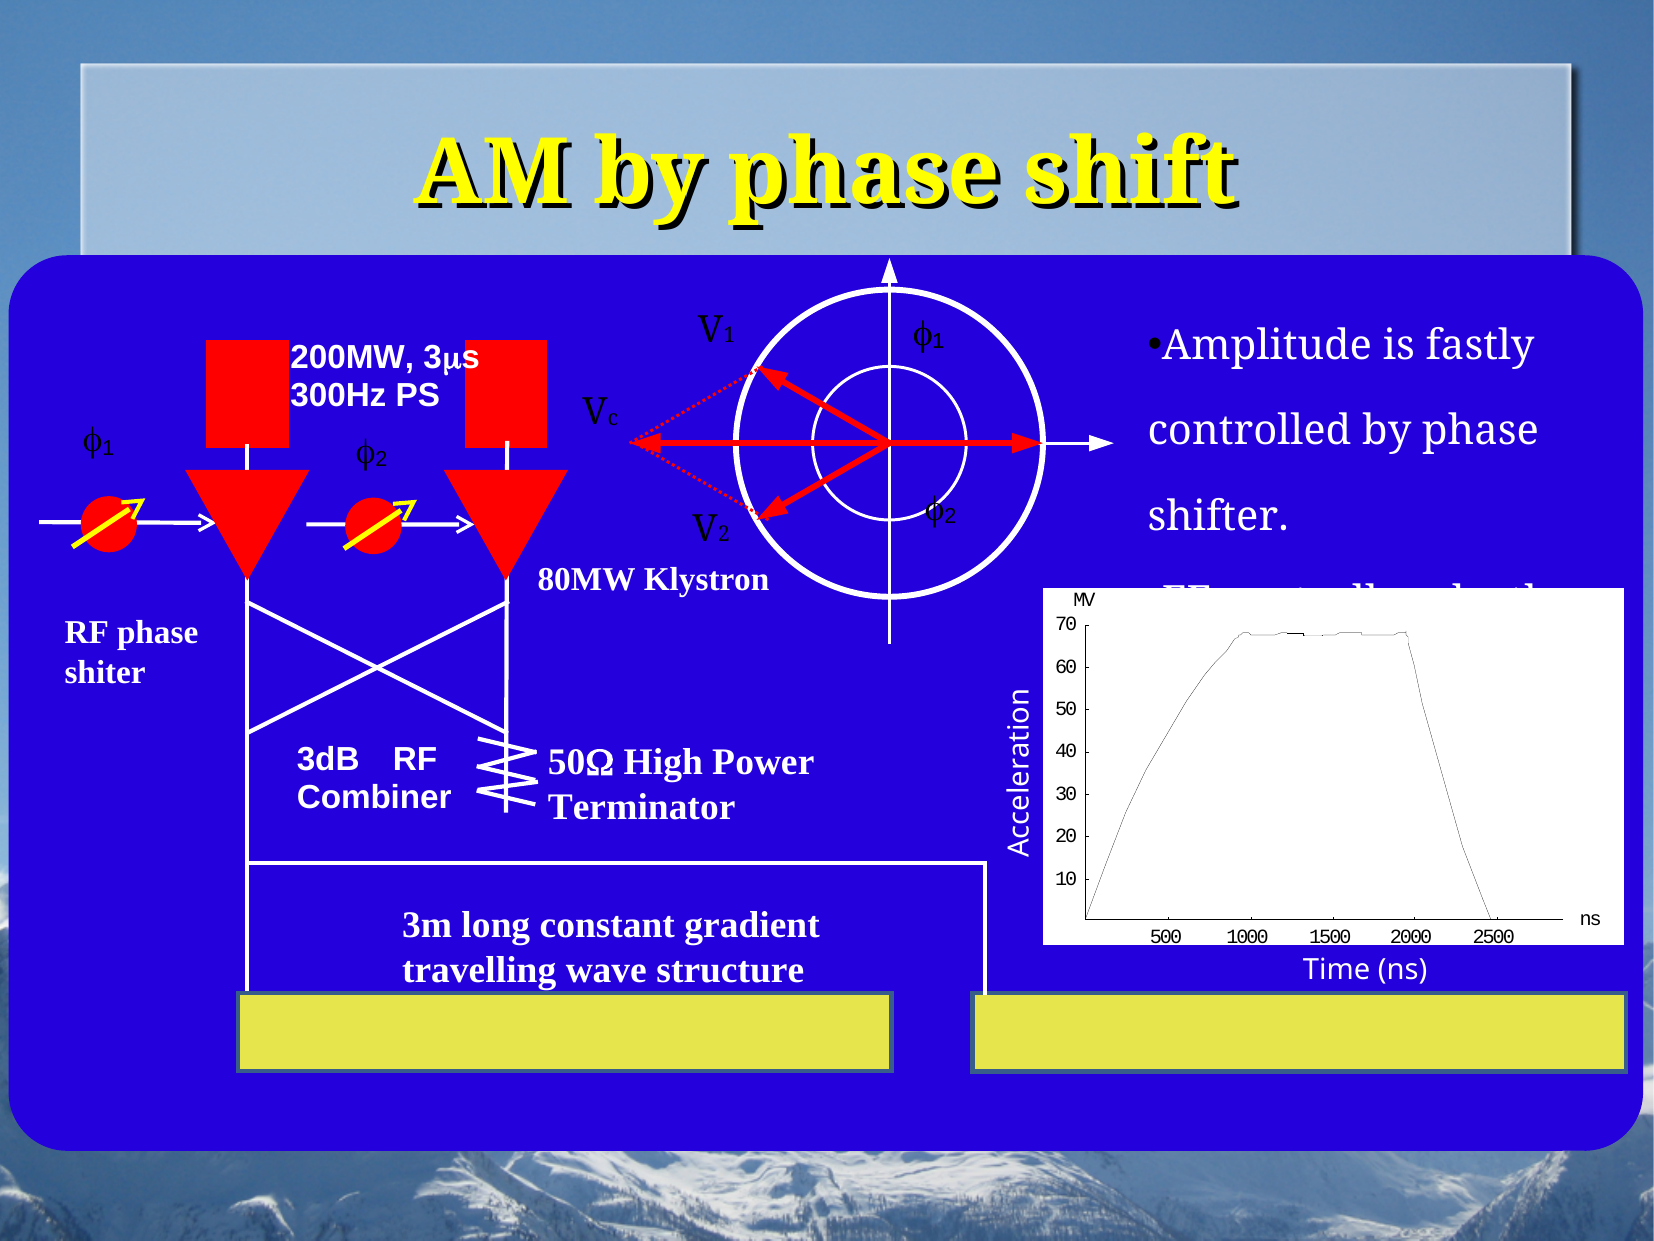

# AM by phase shift
Amplitude is fastly controlled by phase shifter.
FF controll make the flat acceleration.
V1
f1
f1
200MW, 3s
300Hz PS
Vc
f1
f2
f2
V2
80MW Klystron
RF phase
shiter
Acceleration
50 High Power
Terminator
3dB　RF
Combiner
3m long constant gradient
travelling wave structure
Time (ns)